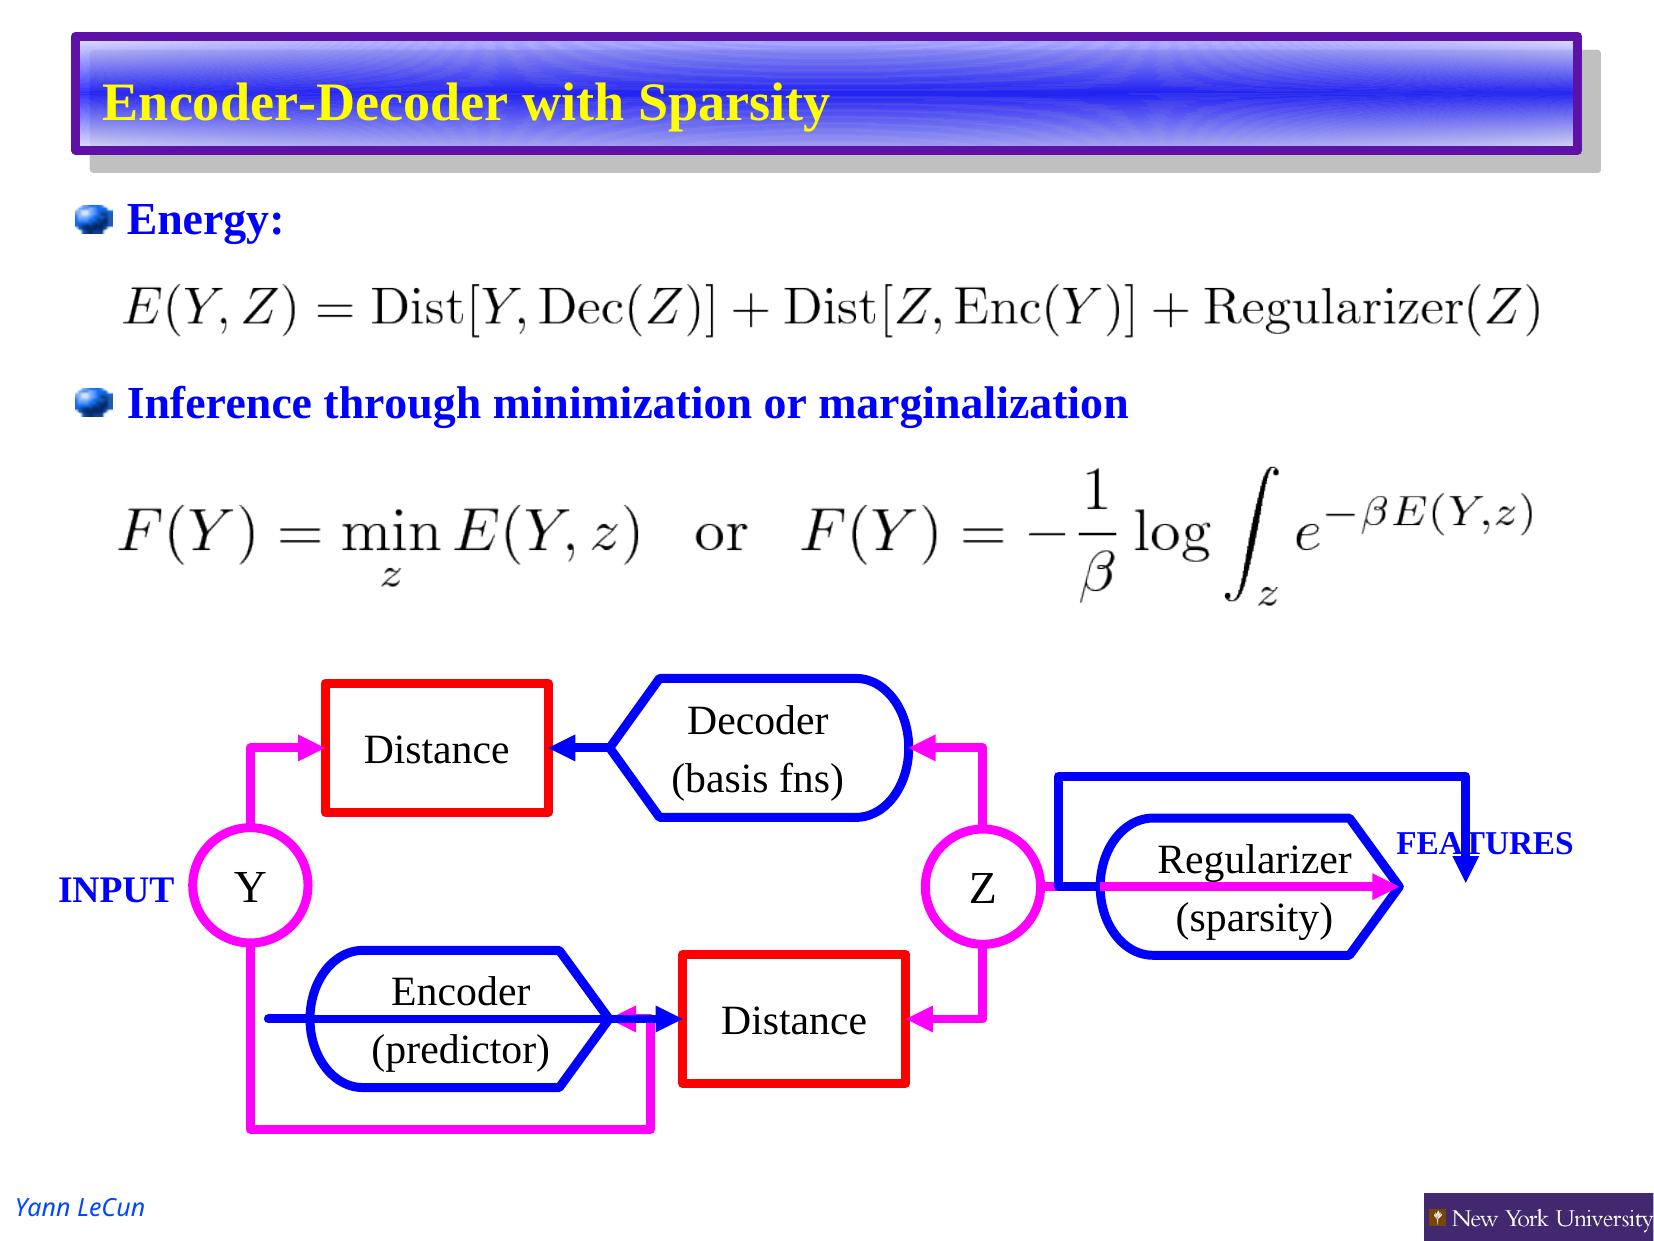

# Encoder-Decoder with Sparsity
Energy:
Inference through minimization or marginalization
Decoder
(basis fns)
Distance
FEATURES
Regularizer
(sparsity)
Y
Z
INPUT
Encoder
(predictor)
Distance